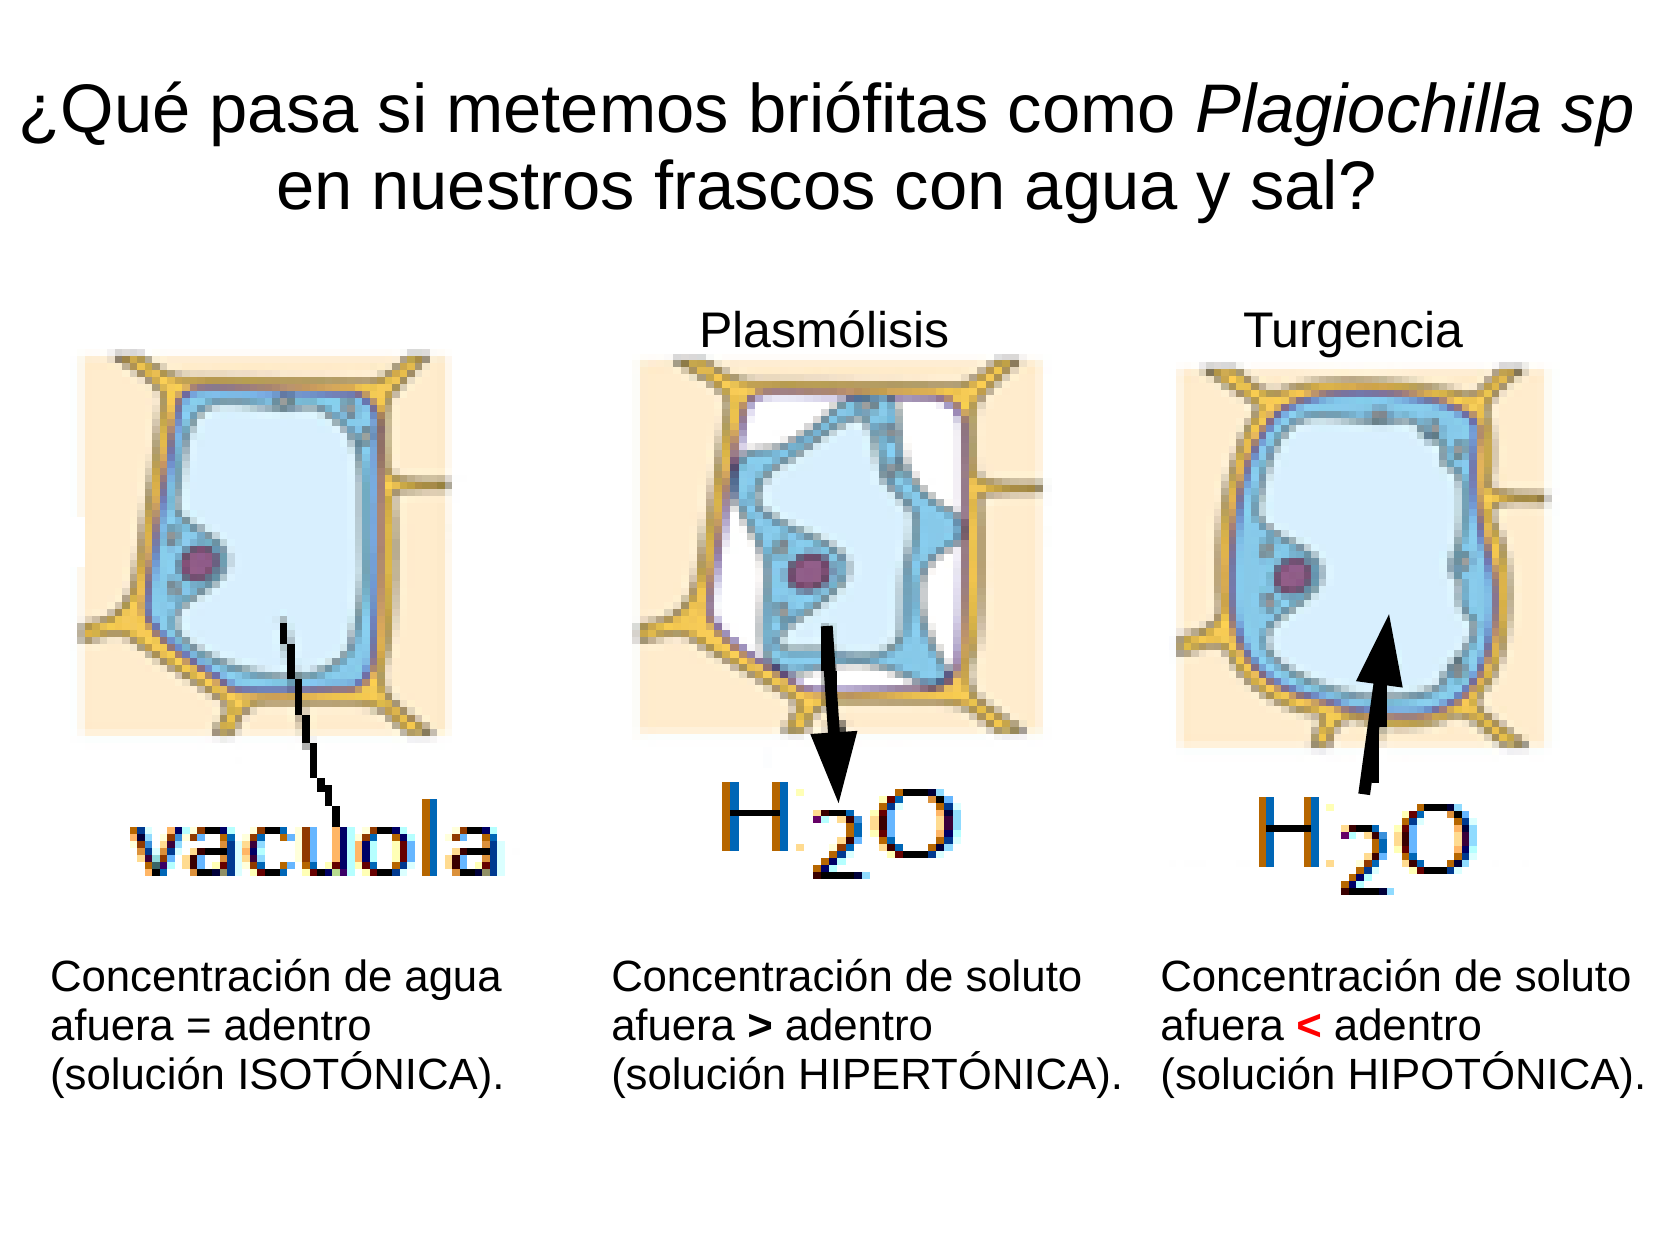

# ¿Qué pasa si metemos briófitas como Plagiochilla sp en nuestros frascos con agua y sal?
Plasmólisis
Turgencia
Concentración de agua
afuera = adentro
(solución ISOTÓNICA).
Concentración de soluto
afuera > adentro
(solución HIPERTÓNICA).
Concentración de soluto
afuera < adentro
(solución HIPOTÓNICA).